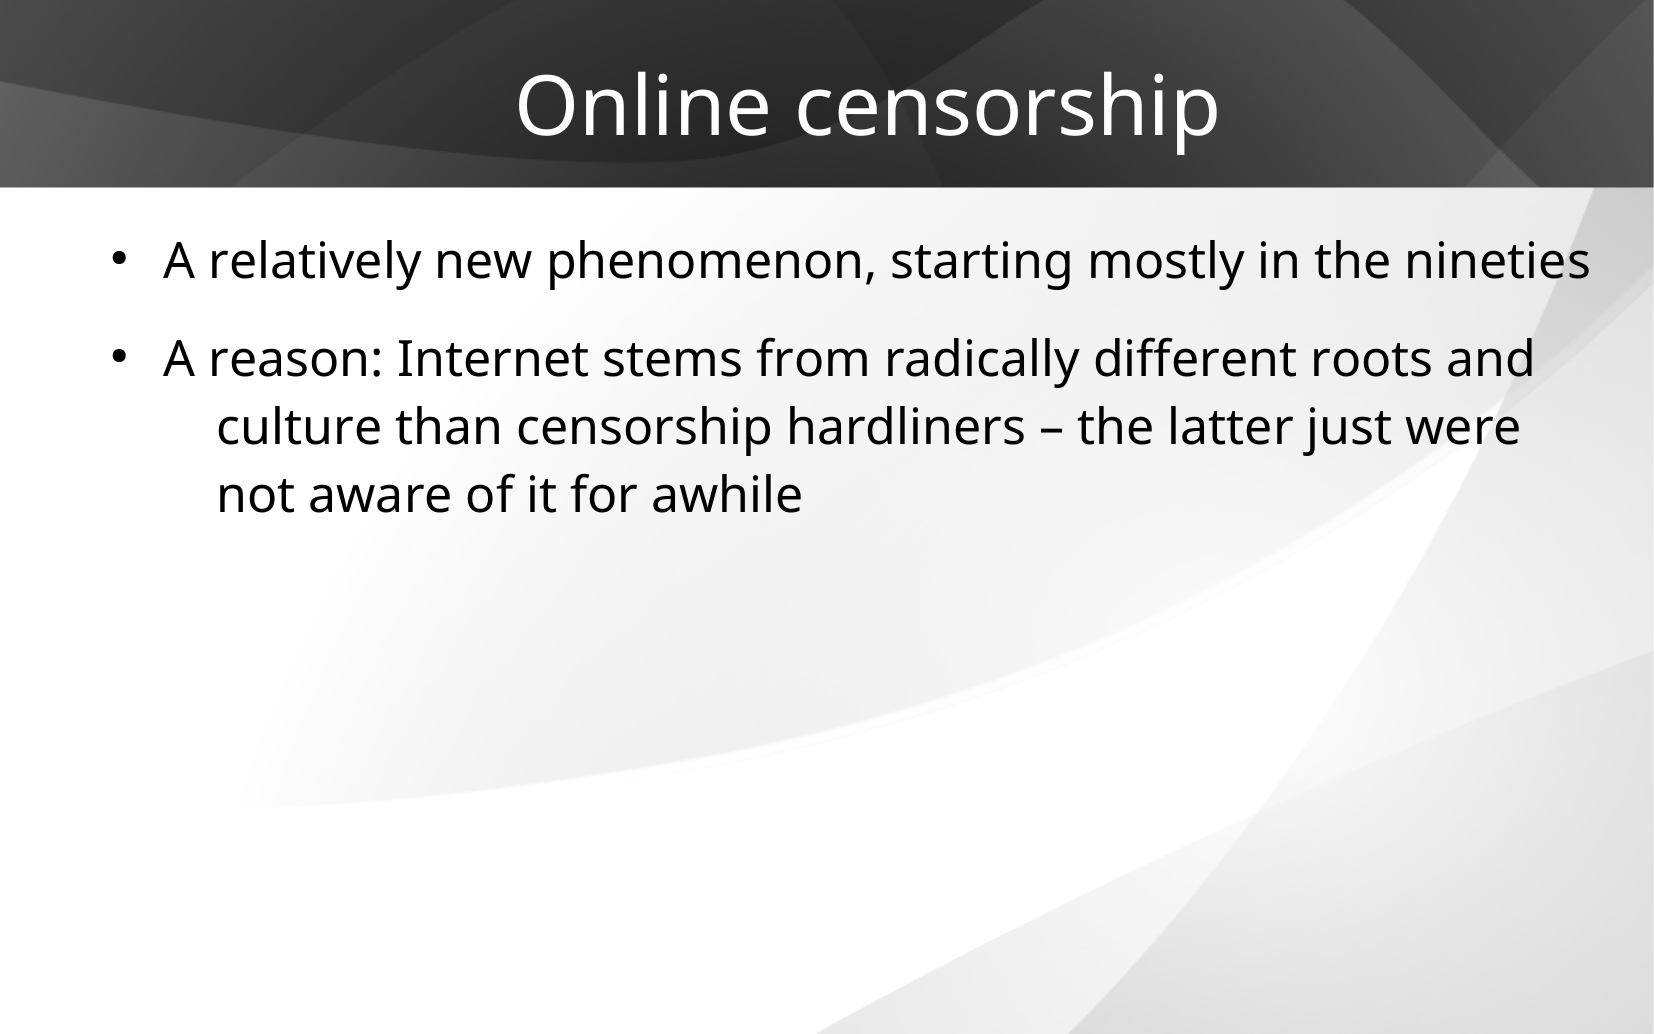

# Online censorship
A relatively new phenomenon, starting mostly in the nineties
A reason: Internet stems from radically different roots and culture than censorship hardliners – the latter just were not aware of it for awhile